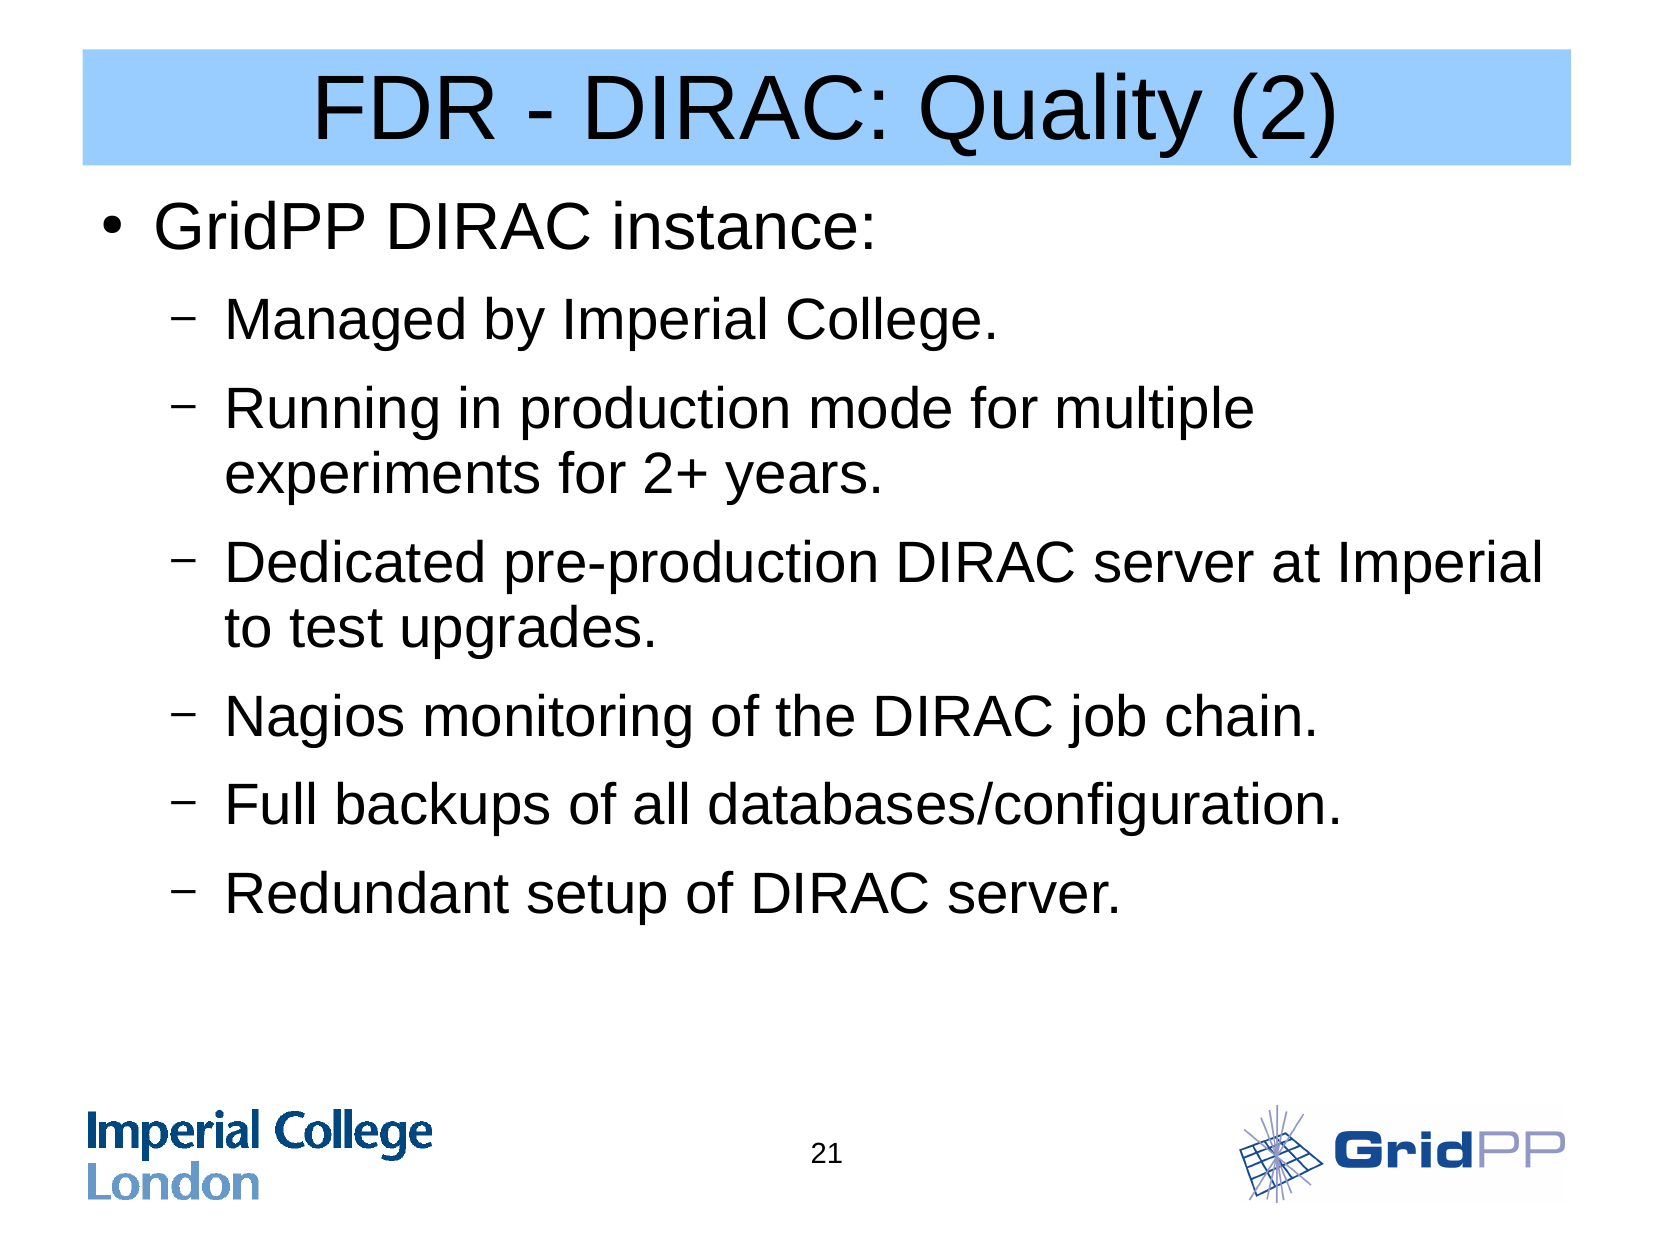

# FDR - DIRAC: Quality (2)
GridPP DIRAC instance:
Managed by Imperial College.
Running in production mode for multiple experiments for 2+ years.
Dedicated pre-production DIRAC server at Imperial to test upgrades.
Nagios monitoring of the DIRAC job chain.
Full backups of all databases/configuration.
Redundant setup of DIRAC server.